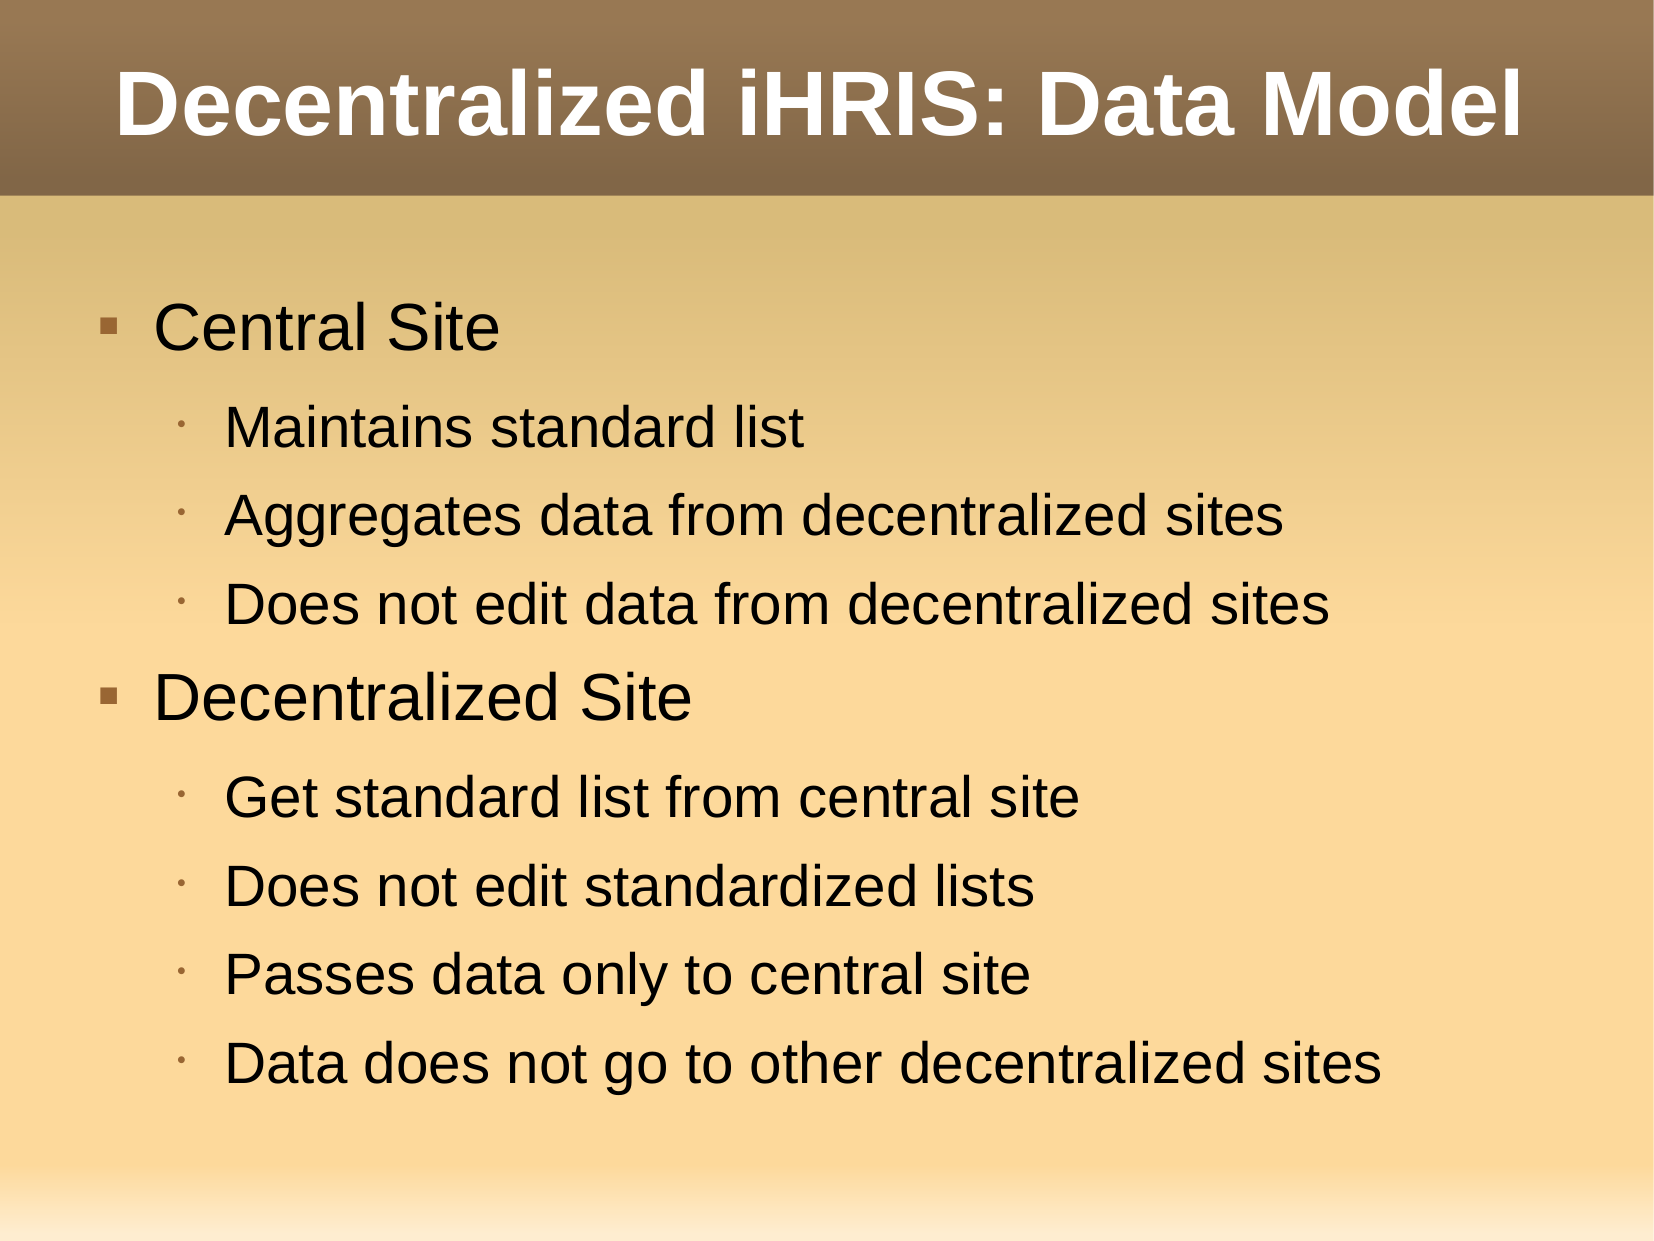

# Decentralized iHRIS: Data Model
Central Site
Maintains standard list
Aggregates data from decentralized sites
Does not edit data from decentralized sites
Decentralized Site
Get standard list from central site
Does not edit standardized lists
Passes data only to central site
Data does not go to other decentralized sites